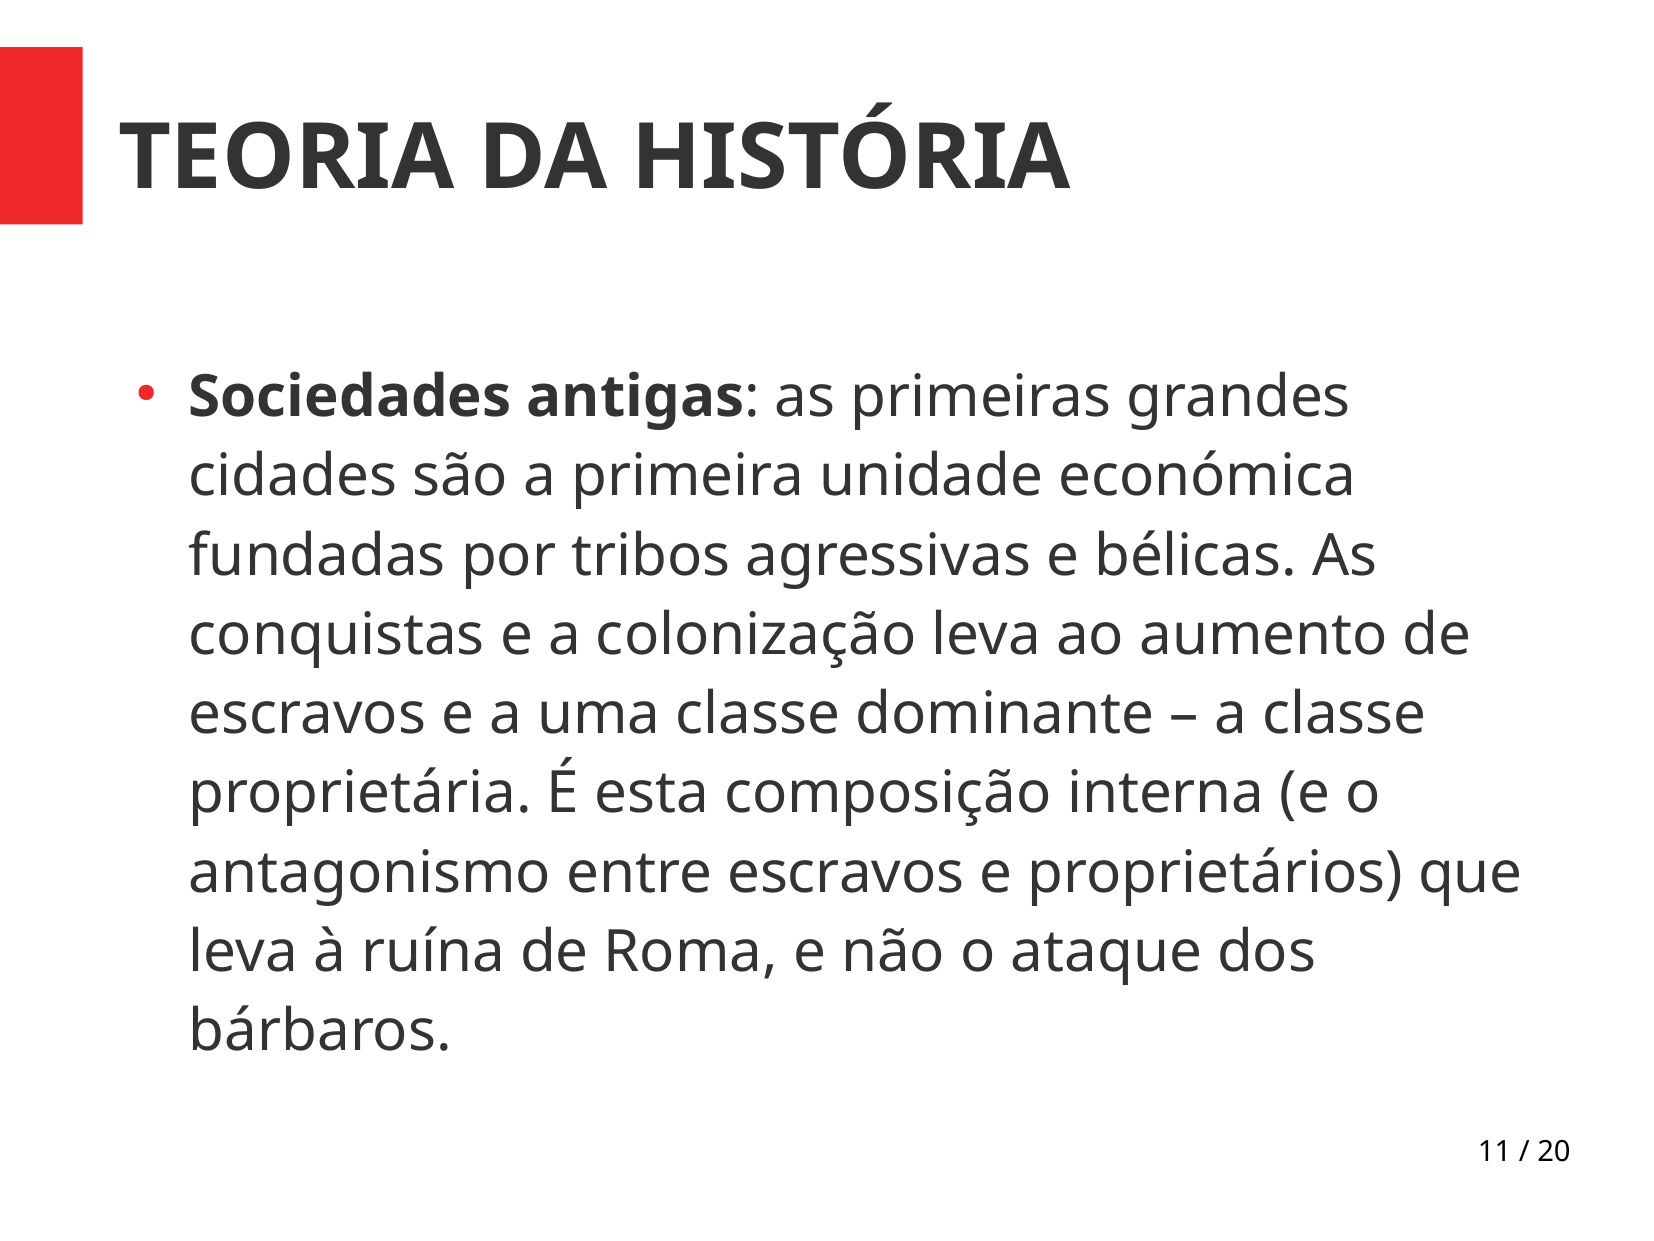

# TEORIA DA HISTÓRIA
Sociedades antigas: as primeiras grandes cidades são a primeira unidade económica fundadas por tribos agressivas e bélicas. As conquistas e a colonização leva ao aumento de escravos e a uma classe dominante – a classe proprietária. É esta composição interna (e o antagonismo entre escravos e proprietários) que leva à ruína de Roma, e não o ataque dos bárbaros.
11